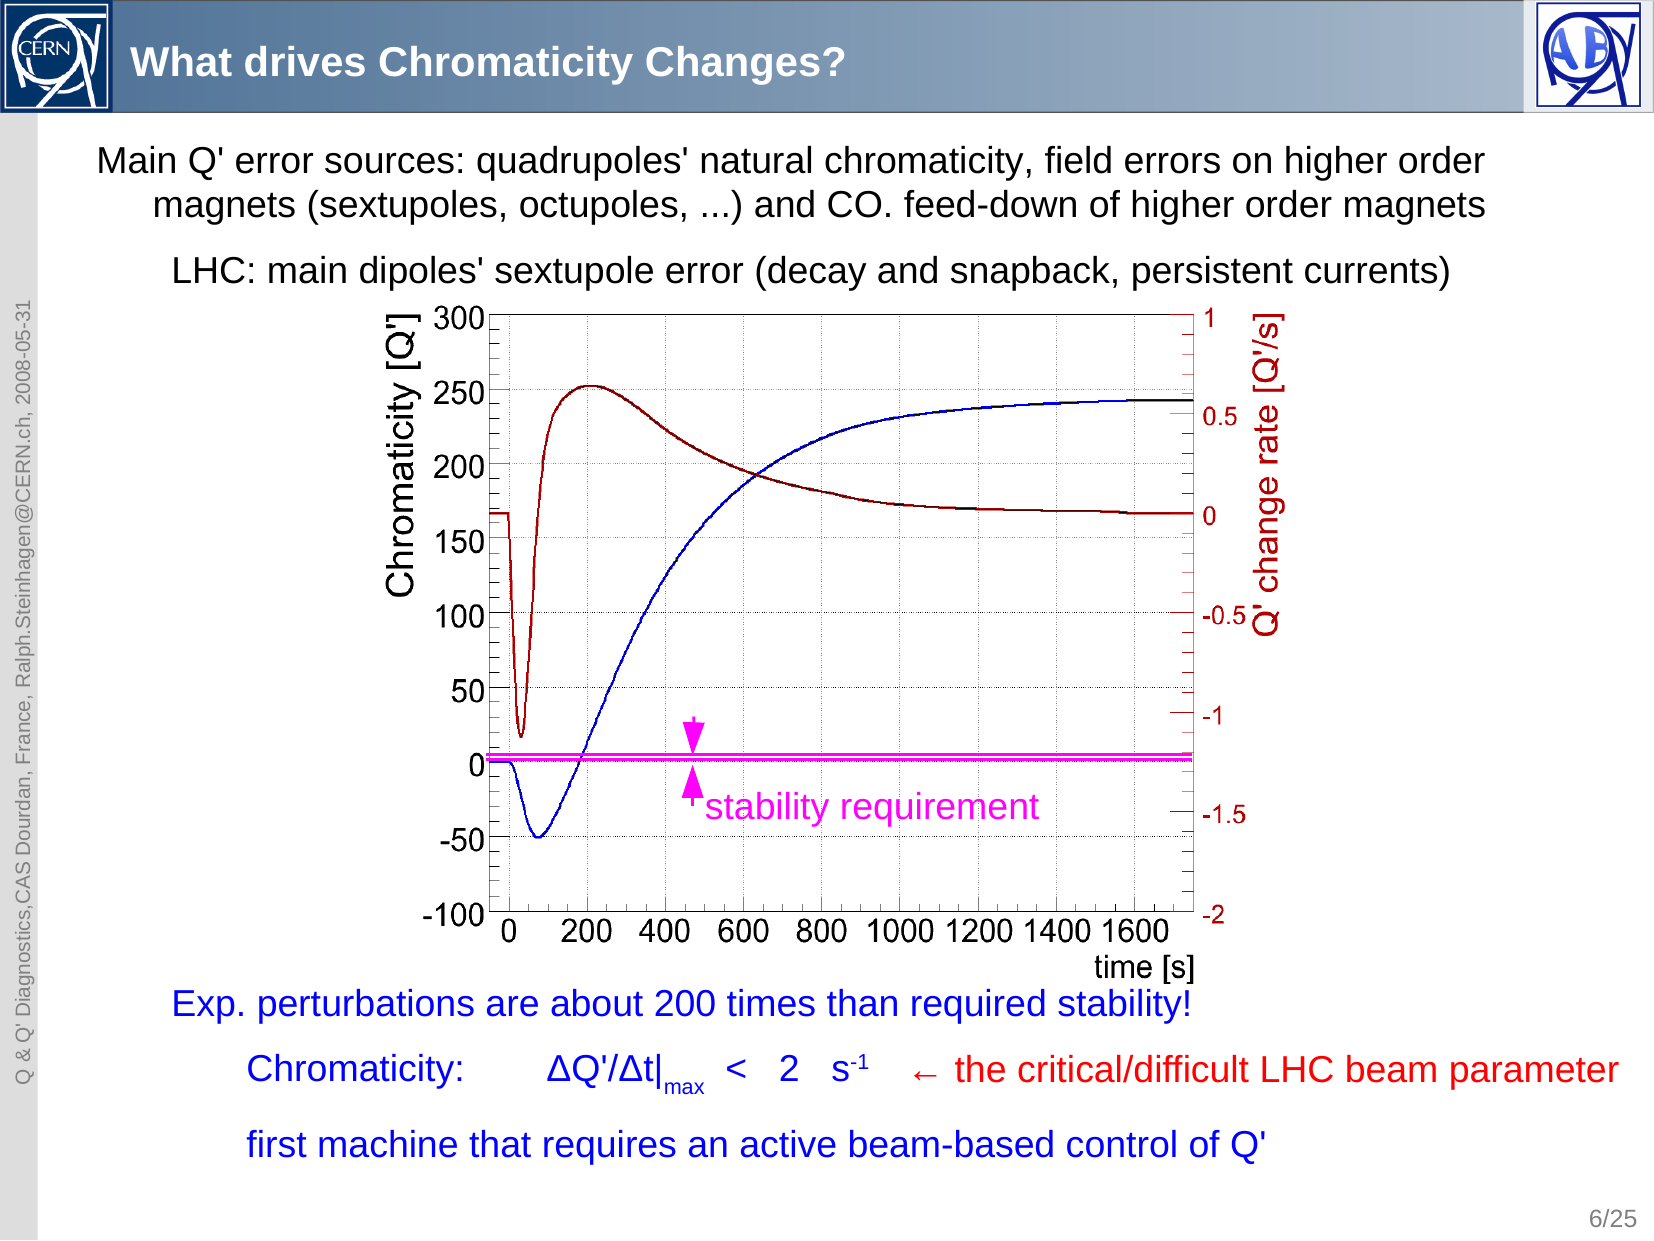

# What drives Chromaticity Changes?
Main Q' error sources: quadrupoles' natural chromaticity, field errors on higher order magnets (sextupoles, octupoles, ...) and CO. feed-down of higher order magnets
LHC: main dipoles' sextupole error (decay and snapback, persistent currents)
Exp. perturbations are about 200 times than required stability!
Chromaticity:	ΔQ'/Δt|max < 2 s-1
first machine that requires an active beam-based control of Q'
stability requirement
← the critical/difficult LHC beam parameter